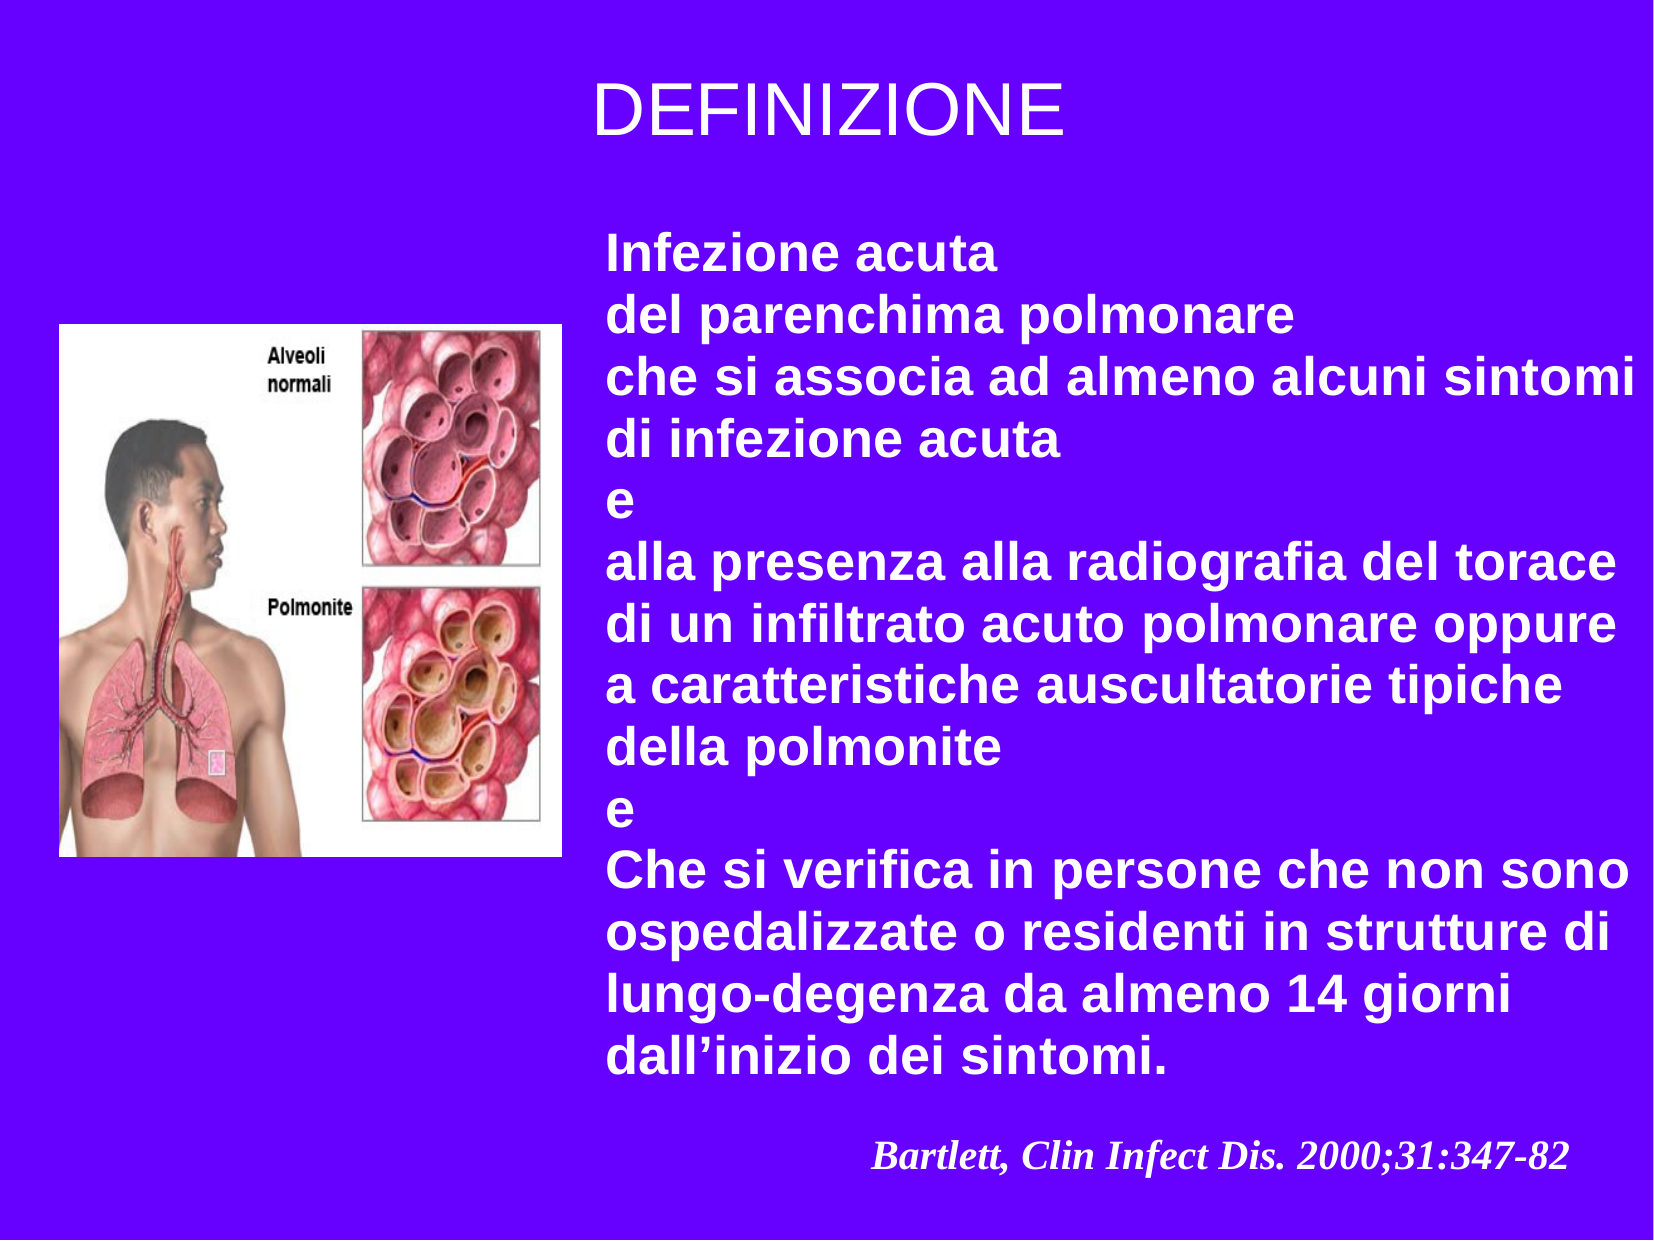

DEFINIZIONE
Infezione acuta
del parenchima polmonare
che si associa ad almeno alcuni sintomi di infezione acuta
e
alla presenza alla radiografia del torace di un infiltrato acuto polmonare oppure a caratteristiche auscultatorie tipiche della polmonite
e
Che si verifica in persone che non sono
ospedalizzate o residenti in strutture di
lungo-degenza da almeno 14 giorni
dall’inizio dei sintomi.
Bartlett, Clin Infect Dis. 2000;31:347-82